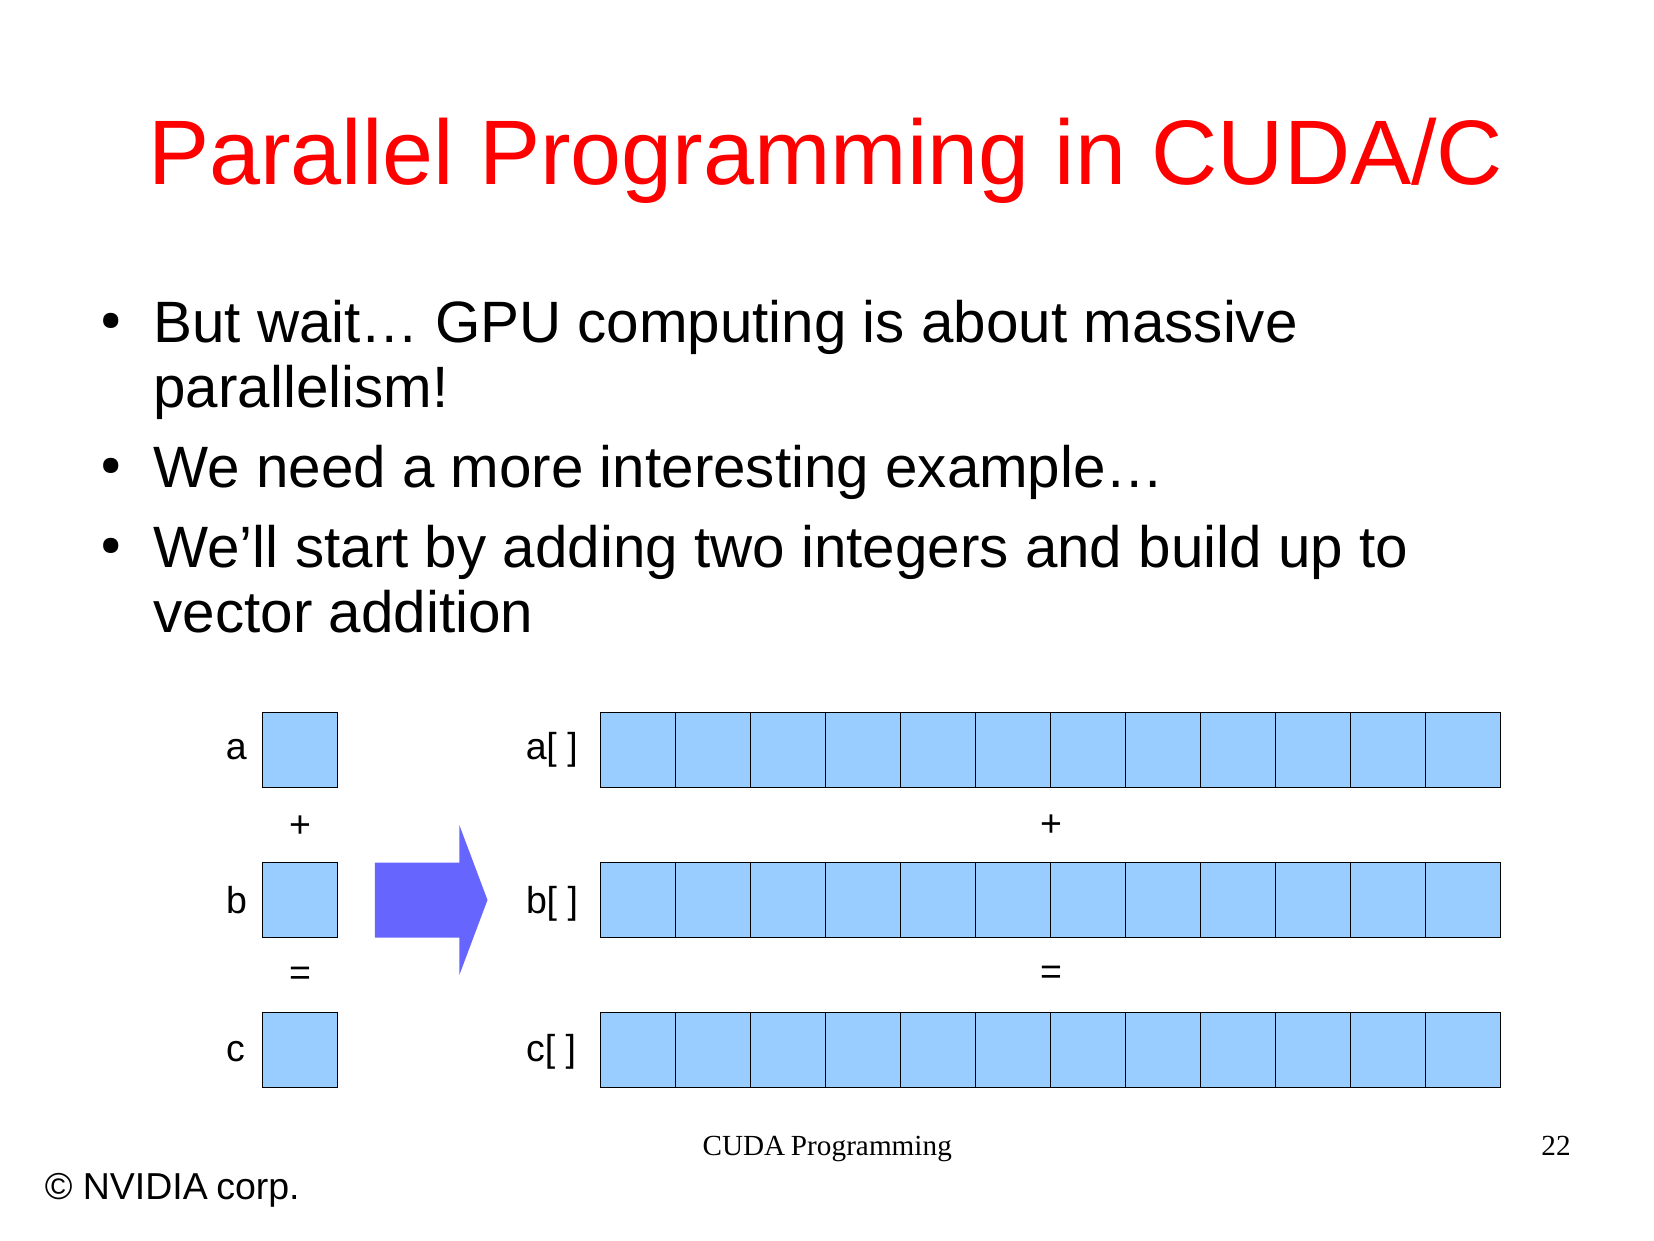

# Parallel Programming in CUDA/C
But wait… GPU computing is about massive parallelism!
We need a more interesting example…
We’ll start by adding two integers and build up to vector addition
a
a[ ]
+
+
b
b[ ]
=
=
c
c[ ]
CUDA Programming
22
© NVIDIA corp.